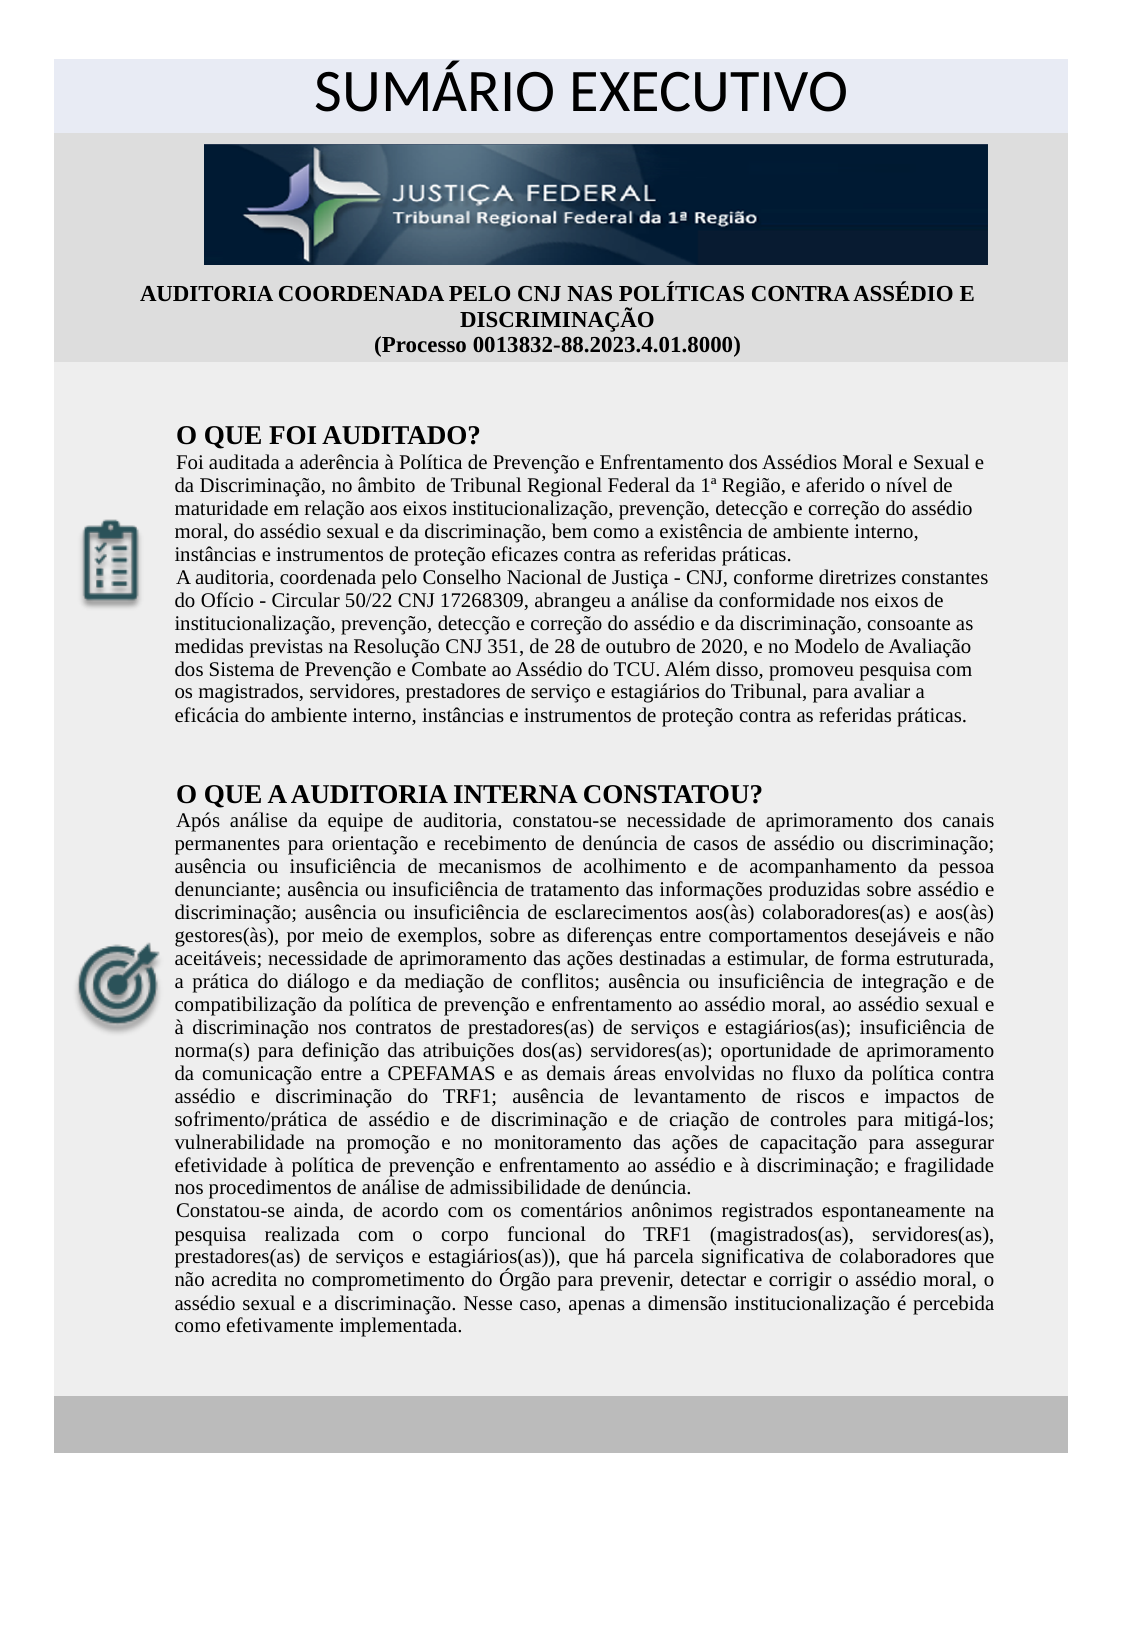

| SUMÁRIO EXECUTIVO | | |
| --- | --- | --- |
| AUDITORIA COORDENADA PELO CNJ NAS POLÍTICAS CONTRA ASSÉDIO E DISCRIMINAÇÃO (Processo 0013832-88.2023.4.01.8000) | | |
| | O QUE FOI AUDITADO? Foi auditada a aderência à Política de Prevenção e Enfrentamento dos Assédios Moral e Sexual e da Discriminação, no âmbito de Tribunal Regional Federal da 1ª Região, e aferido o nível de maturidade em relação aos eixos institucionalização, prevenção, detecção e correção do assédio moral, do assédio sexual e da discriminação, bem como a existência de ambiente interno, instâncias e instrumentos de proteção eficazes contra as referidas práticas. A auditoria, coordenada pelo Conselho Nacional de Justiça - CNJ, conforme diretrizes constantes do Ofício - Circular 50/22 CNJ 17268309, abrangeu a análise da conformidade nos eixos de institucionalização, prevenção, detecção e correção do assédio e da discriminação, consoante as medidas previstas na Resolução CNJ 351, de 28 de outubro de 2020, e no Modelo de Avaliação dos Sistema de Prevenção e Combate ao Assédio do TCU. Além disso, promoveu pesquisa com os magistrados, servidores, prestadores de serviço e estagiários do Tribunal, para avaliar a eficácia do ambiente interno, instâncias e instrumentos de proteção contra as referidas práticas. O QUE A AUDITORIA INTERNA CONSTATOU? Após análise da equipe de auditoria, constatou-se necessidade de aprimoramento dos canais permanentes para orientação e recebimento de denúncia de casos de assédio ou discriminação; ausência ou insuficiência de mecanismos de acolhimento e de acompanhamento da pessoa denunciante; ausência ou insuficiência de tratamento das informações produzidas sobre assédio e discriminação; ausência ou insuficiência de esclarecimentos aos(às) colaboradores(as) e aos(às) gestores(às), por meio de exemplos, sobre as diferenças entre comportamentos desejáveis e não aceitáveis; necessidade de aprimoramento das ações destinadas a estimular, de forma estruturada, a prática do diálogo e da mediação de conflitos; ausência ou insuficiência de integração e de compatibilização da política de prevenção e enfrentamento ao assédio moral, ao assédio sexual e à discriminação nos contratos de prestadores(as) de serviços e estagiários(as); insuficiência de norma(s) para definição das atribuições dos(as) servidores(as); oportunidade de aprimoramento da comunicação entre a CPEFAMAS e as demais áreas envolvidas no fluxo da política contra assédio e discriminação do TRF1; ausência de levantamento de riscos e impactos de sofrimento/prática de assédio e de discriminação e de criação de controles para mitigá-los; vulnerabilidade na promoção e no monitoramento das ações de capacitação para assegurar efetividade à política de prevenção e enfrentamento ao assédio e à discriminação; e fragilidade nos procedimentos de análise de admissibilidade de denúncia. Constatou-se ainda, de acordo com os comentários anônimos registrados espontaneamente na pesquisa realizada com o corpo funcional do TRF1 (magistrados(as), servidores(as), prestadores(as) de serviços e estagiários(as)), que há parcela significativa de colaboradores que não acredita no comprometimento do Órgão para prevenir, detectar e corrigir o assédio moral, o assédio sexual e a discriminação. Nesse caso, apenas a dimensão institucionalização é percebida como efetivamente implementada. | |
| | | |